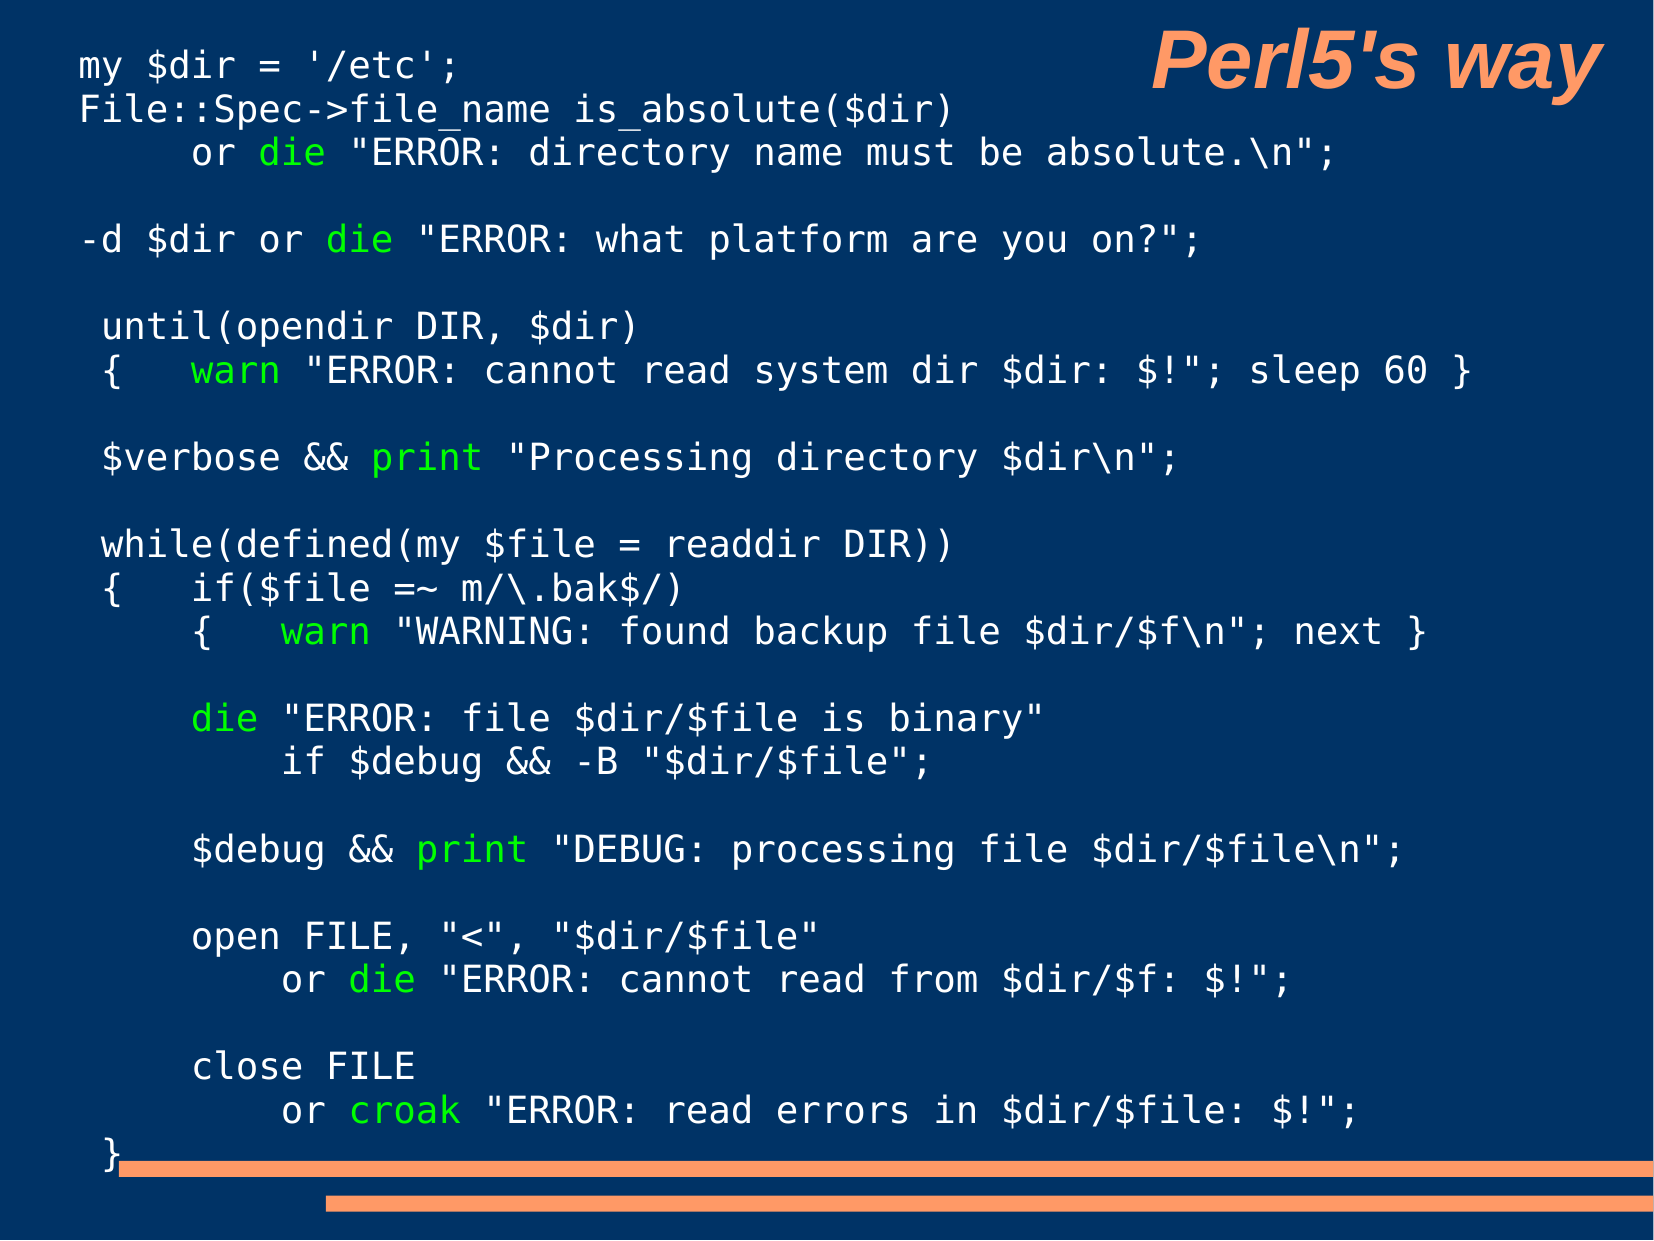

# Perl5's way
my $dir = '/etc';
File::Spec->file_name is_absolute($dir)
 or die "ERROR: directory name must be absolute.\n";
-d $dir or die "ERROR: what platform are you on?";
 until(opendir DIR, $dir)
 { warn "ERROR: cannot read system dir $dir: $!"; sleep 60 }
 $verbose && print "Processing directory $dir\n";
 while(defined(my $file = readdir DIR))
 { if($file =~ m/\.bak$/)
 { warn "WARNING: found backup file $dir/$f\n"; next }
 die "ERROR: file $dir/$file is binary"
 if $debug && -B "$dir/$file";
 $debug && print "DEBUG: processing file $dir/$file\n";
 open FILE, "<", "$dir/$file"
 or die "ERROR: cannot read from $dir/$f: $!";
 close FILE
 or croak "ERROR: read errors in $dir/$file: $!";
 }